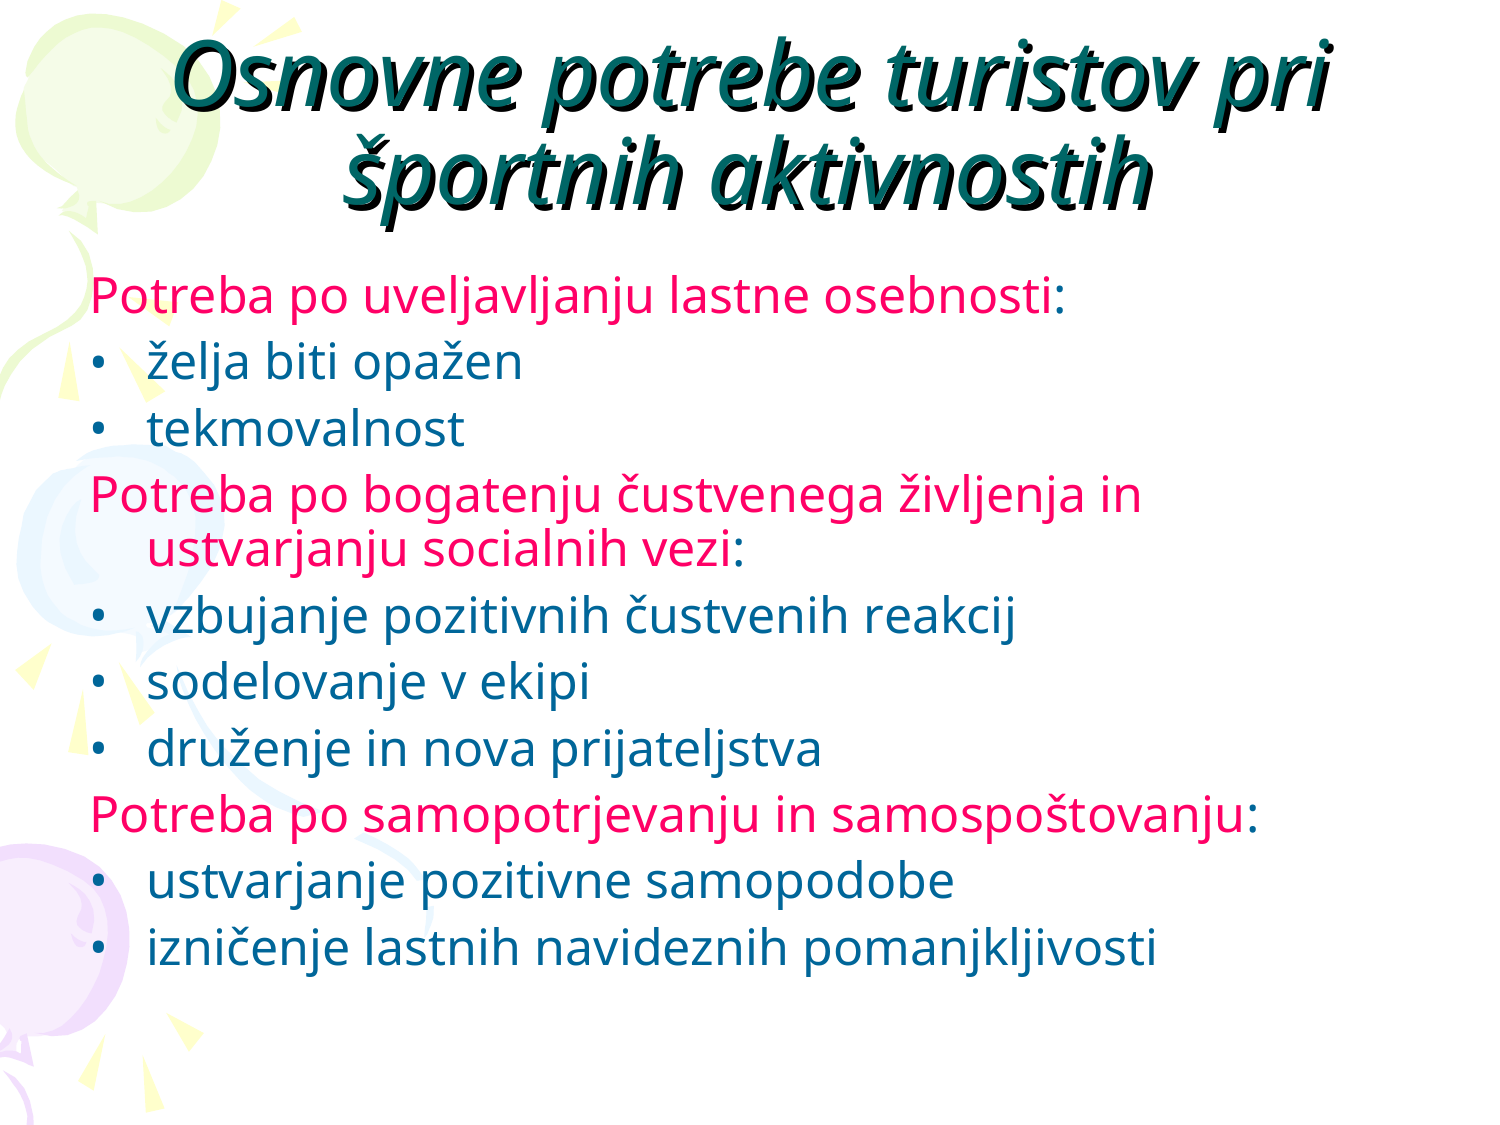

# Osnovne potrebe turistov pri športnih aktivnostih
Potreba po uveljavljanju lastne osebnosti:
želja biti opažen
tekmovalnost
Potreba po bogatenju čustvenega življenja in ustvarjanju socialnih vezi:
vzbujanje pozitivnih čustvenih reakcij
sodelovanje v ekipi
druženje in nova prijateljstva
Potreba po samopotrjevanju in samospoštovanju:
ustvarjanje pozitivne samopodobe
izničenje lastnih navideznih pomanjkljivosti